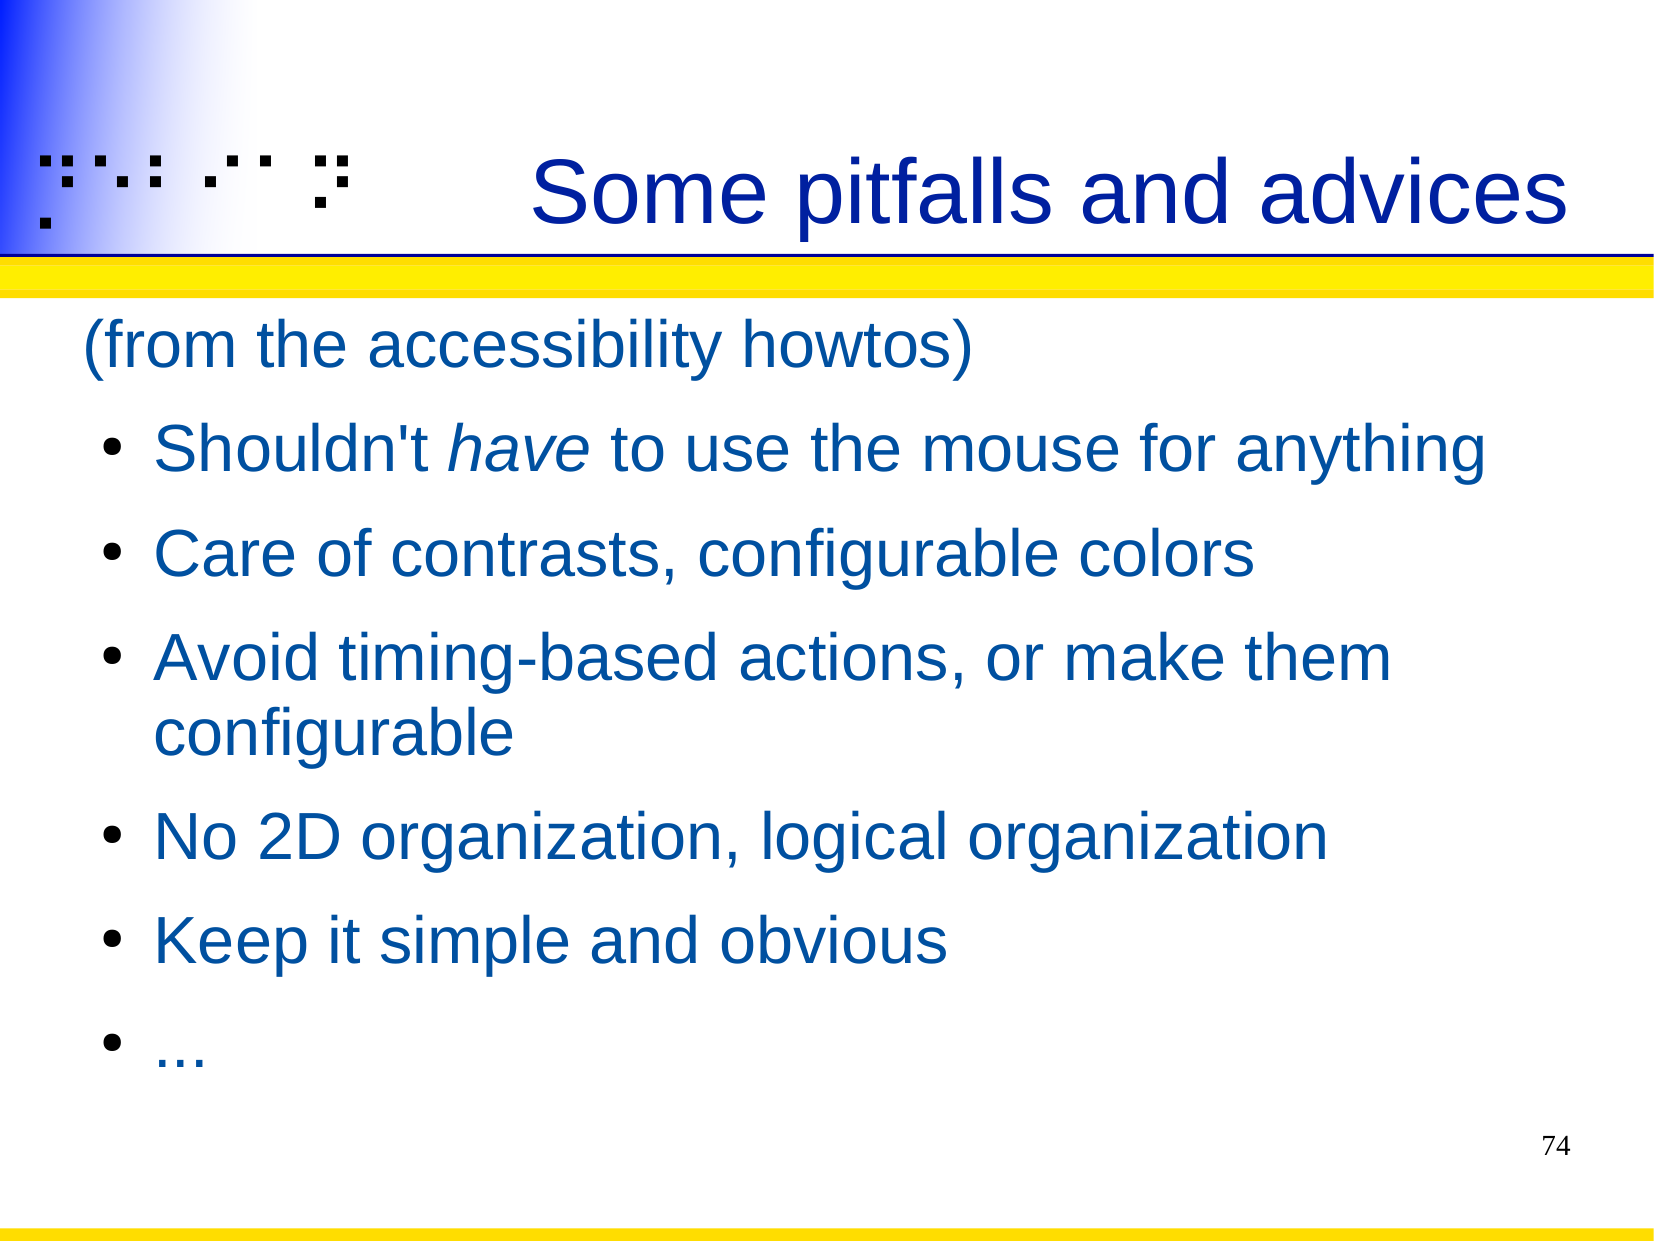

# Some pitfalls and advices
(from the accessibility howtos)
Shouldn't have to use the mouse for anything
Care of contrasts, configurable colors
Avoid timing-based actions, or make them configurable
No 2D organization, logical organization
Keep it simple and obvious
...
74